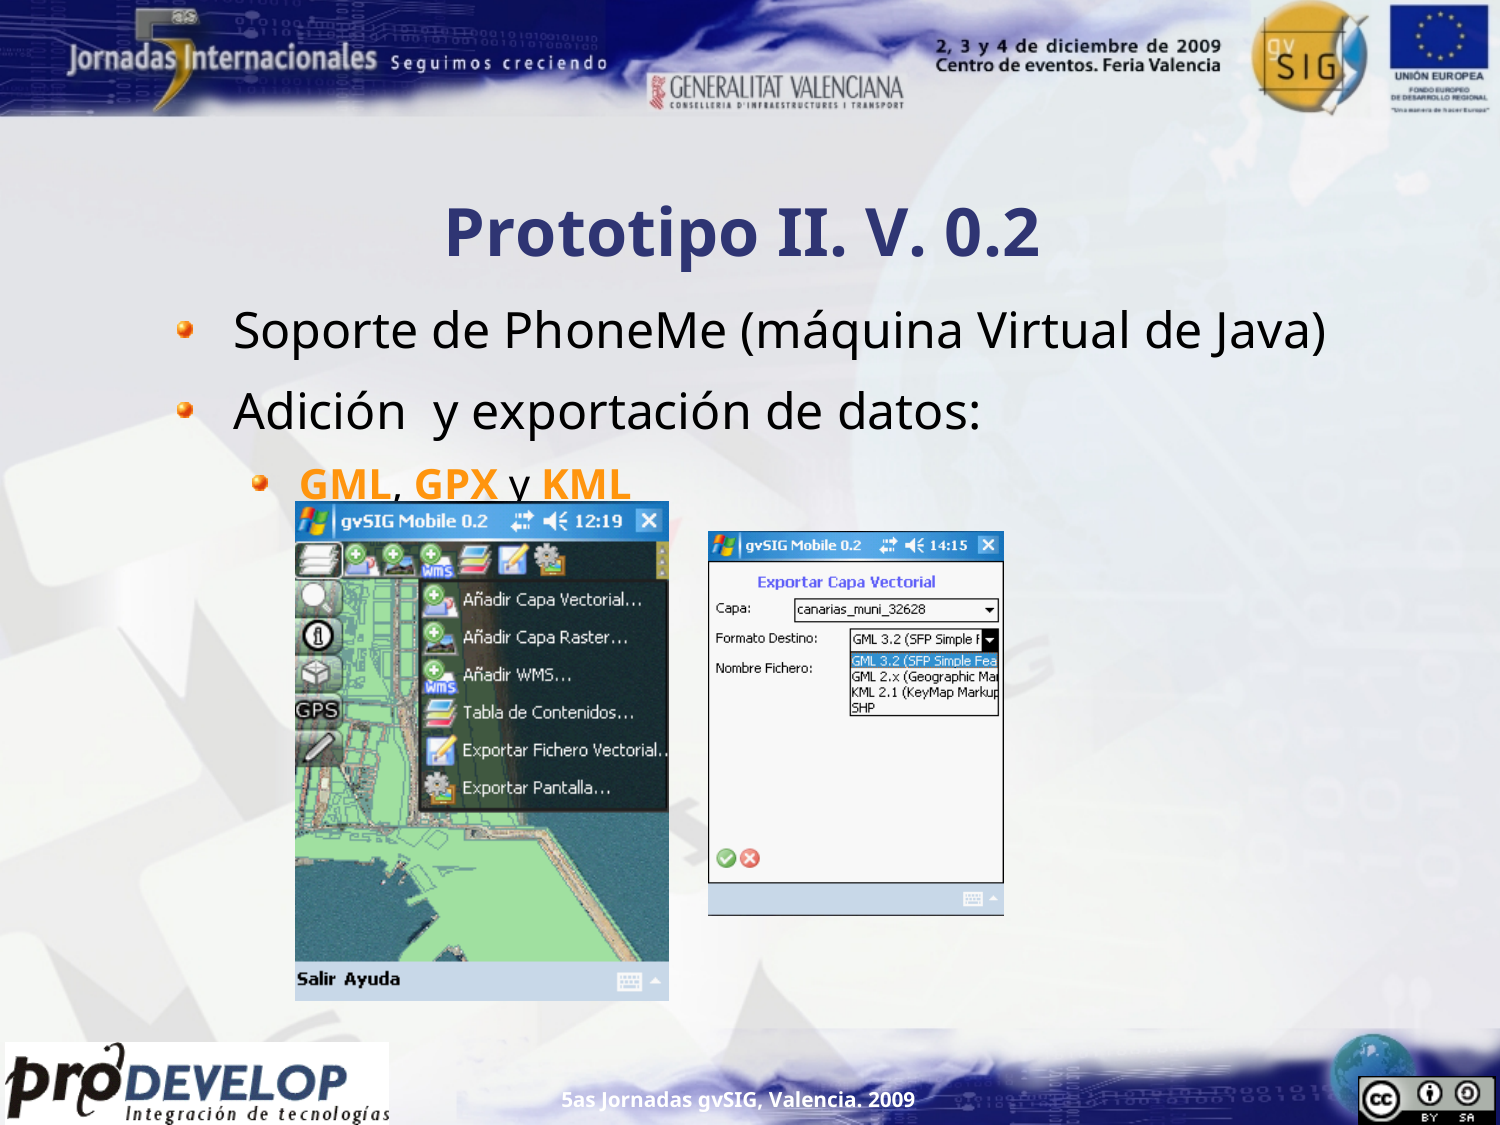

# Prototipo II. V. 0.2
Soporte de PhoneMe (máquina Virtual de Java)
Adición y exportación de datos:
GML, GPX y KML
25/10/2006
11
Plan Difusión Interna gvSIG v. 2.0